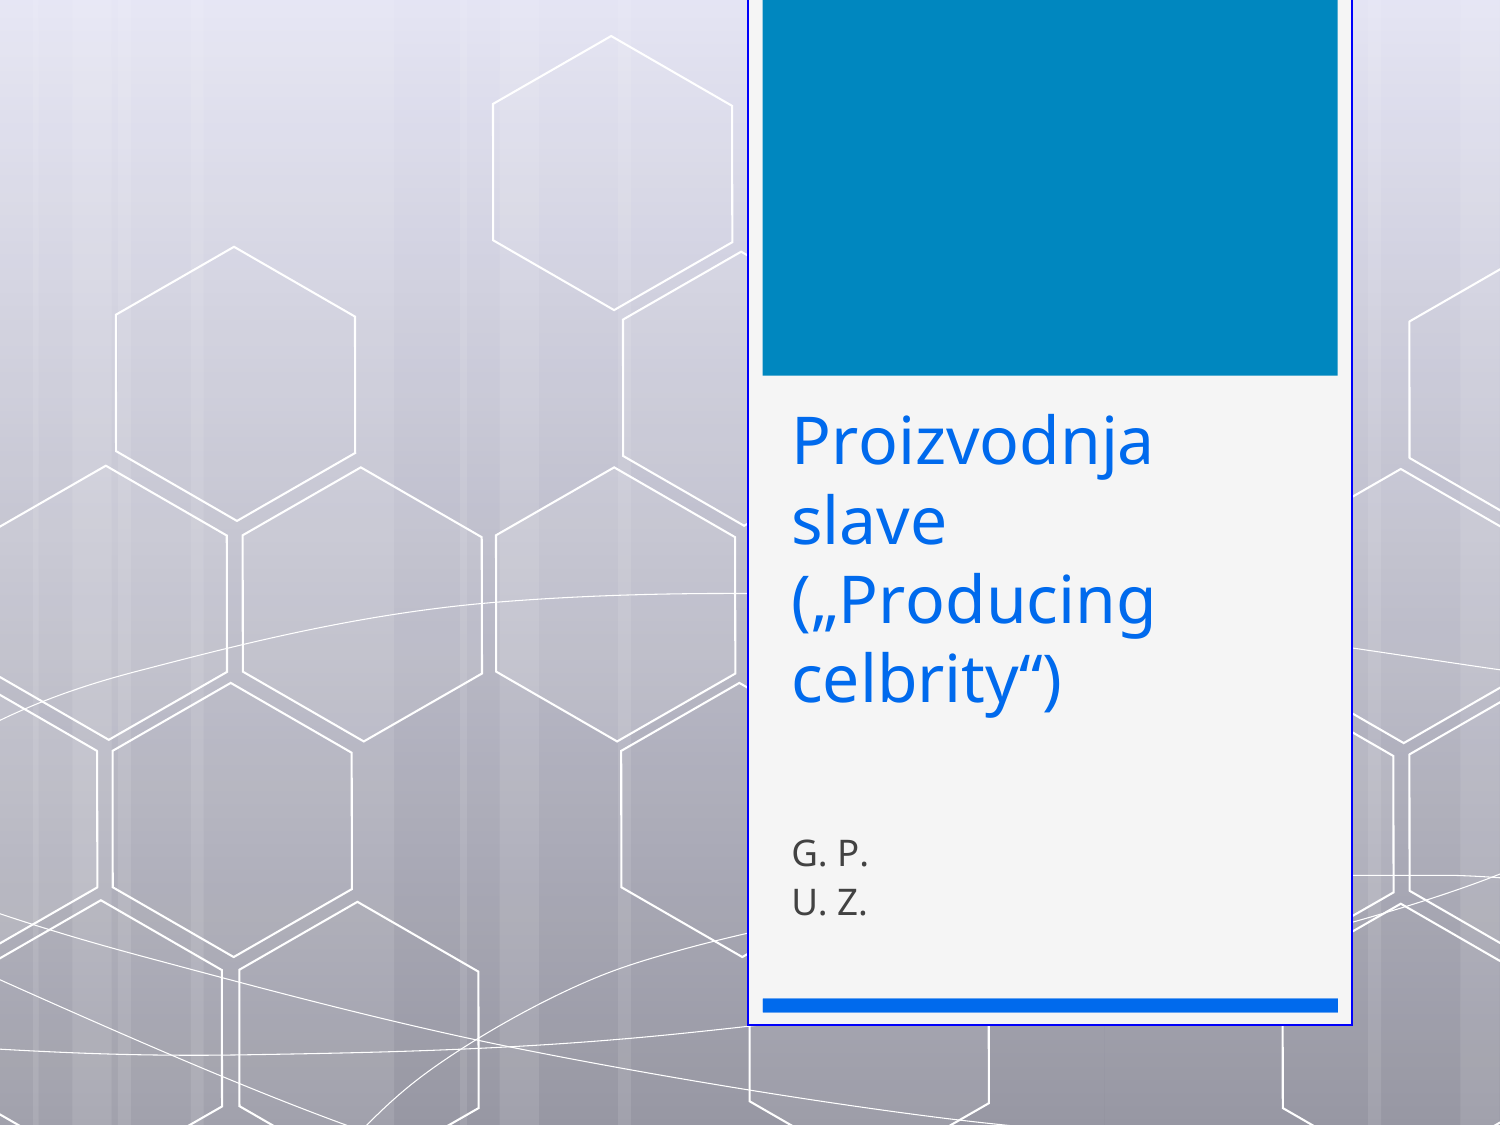

Proizvodnja slave
(„Producing celbrity“)
G. P.
U. Z.